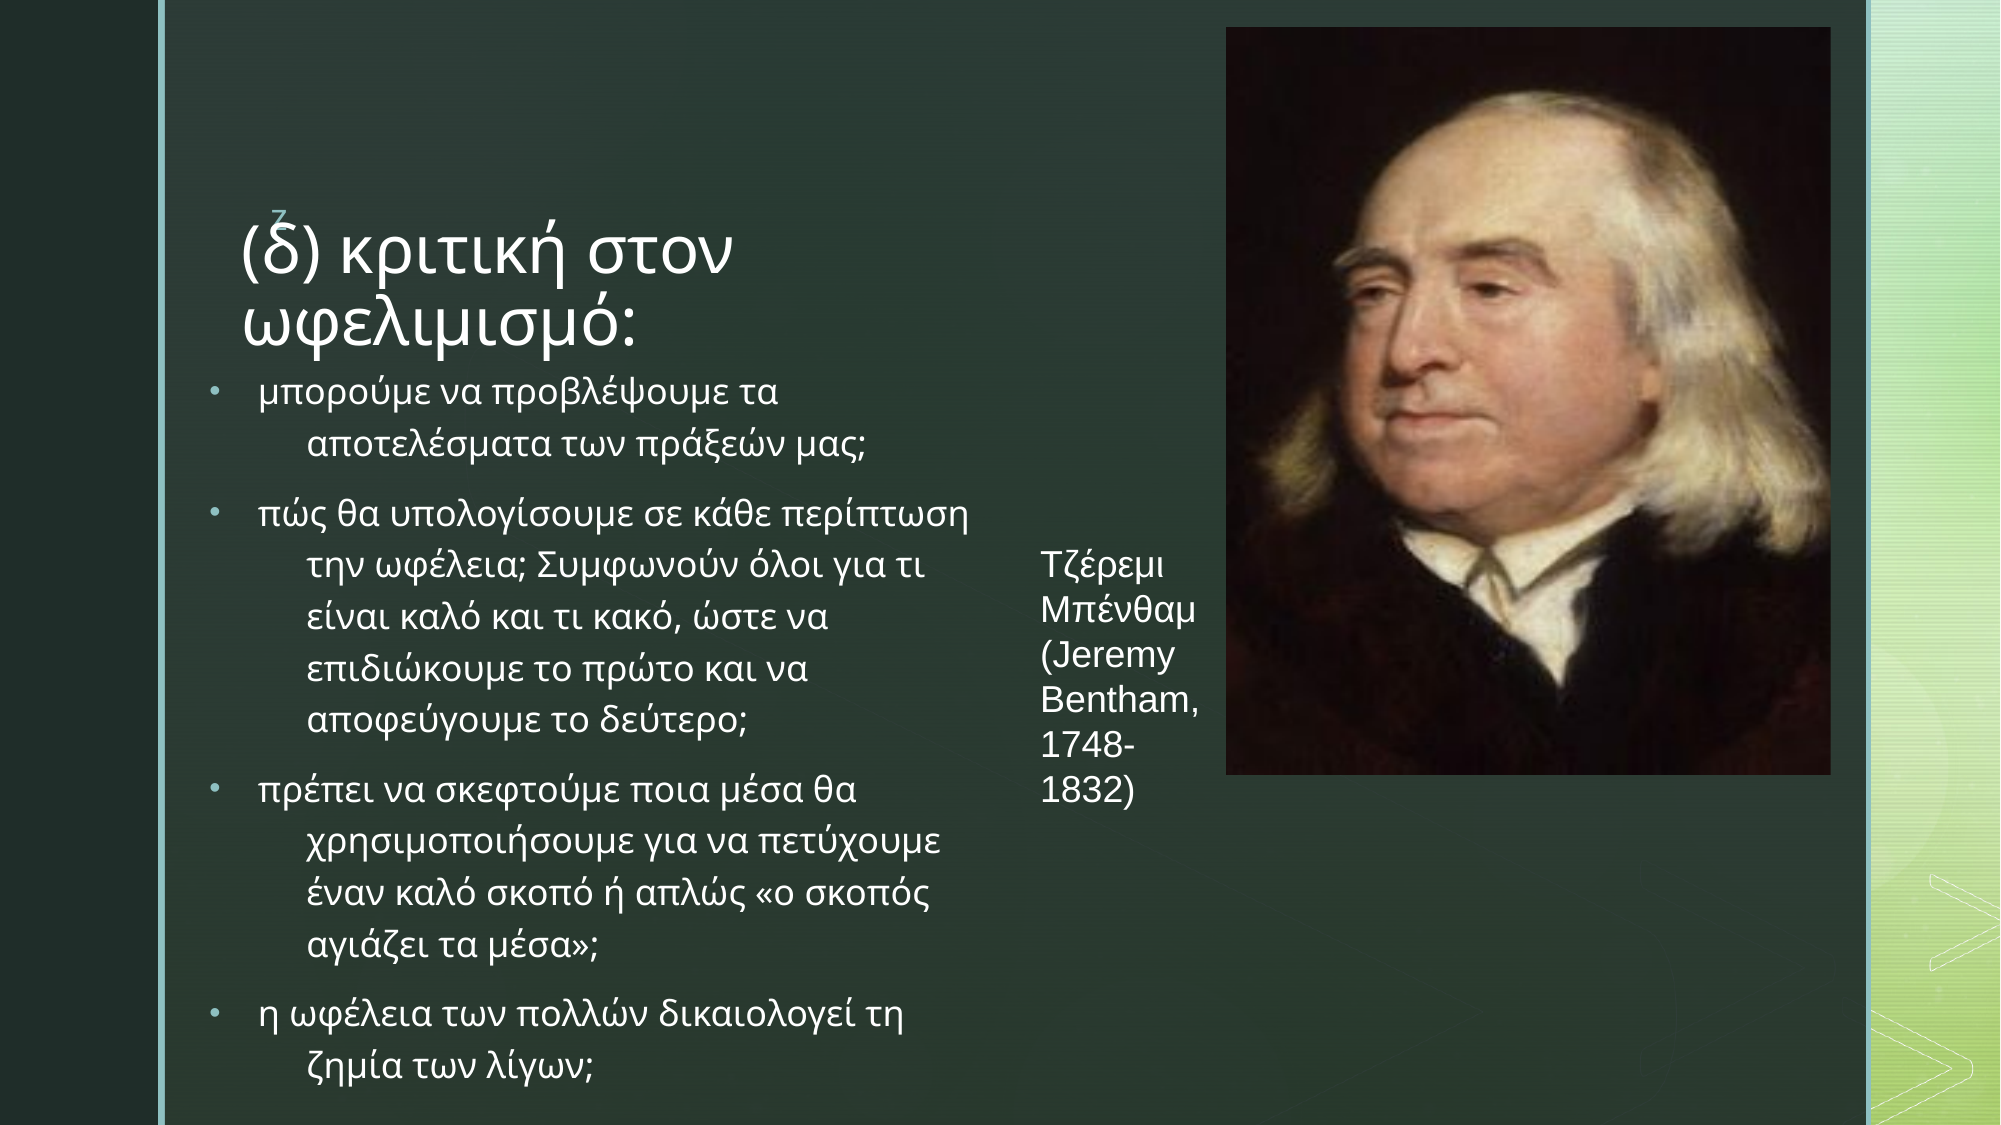

# (δ) κριτική στον ωφελιμισμό:
μπορούμε να προβλέψουμε τα αποτελέσματα των πράξεών μας;
πώς θα υπολογίσουμε σε κάθε περίπτωση την ωφέλεια; Συμφωνούν όλοι για τι είναι καλό και τι κακό, ώστε να επιδιώκουμε το πρώτο και να αποφεύγουμε το δεύτερο;
πρέπει να σκεφτούμε ποια μέσα θα χρησιμοποιήσουμε για να πετύχουμε έναν καλό σκοπό ή απλώς «ο σκοπός αγιάζει τα μέσα»;
η ωφέλεια των πολλών δικαιολογεί τη ζημία των λίγων;
Τζέρεμι Μπένθαμ (Jeremy Bentham, 1748-1832)